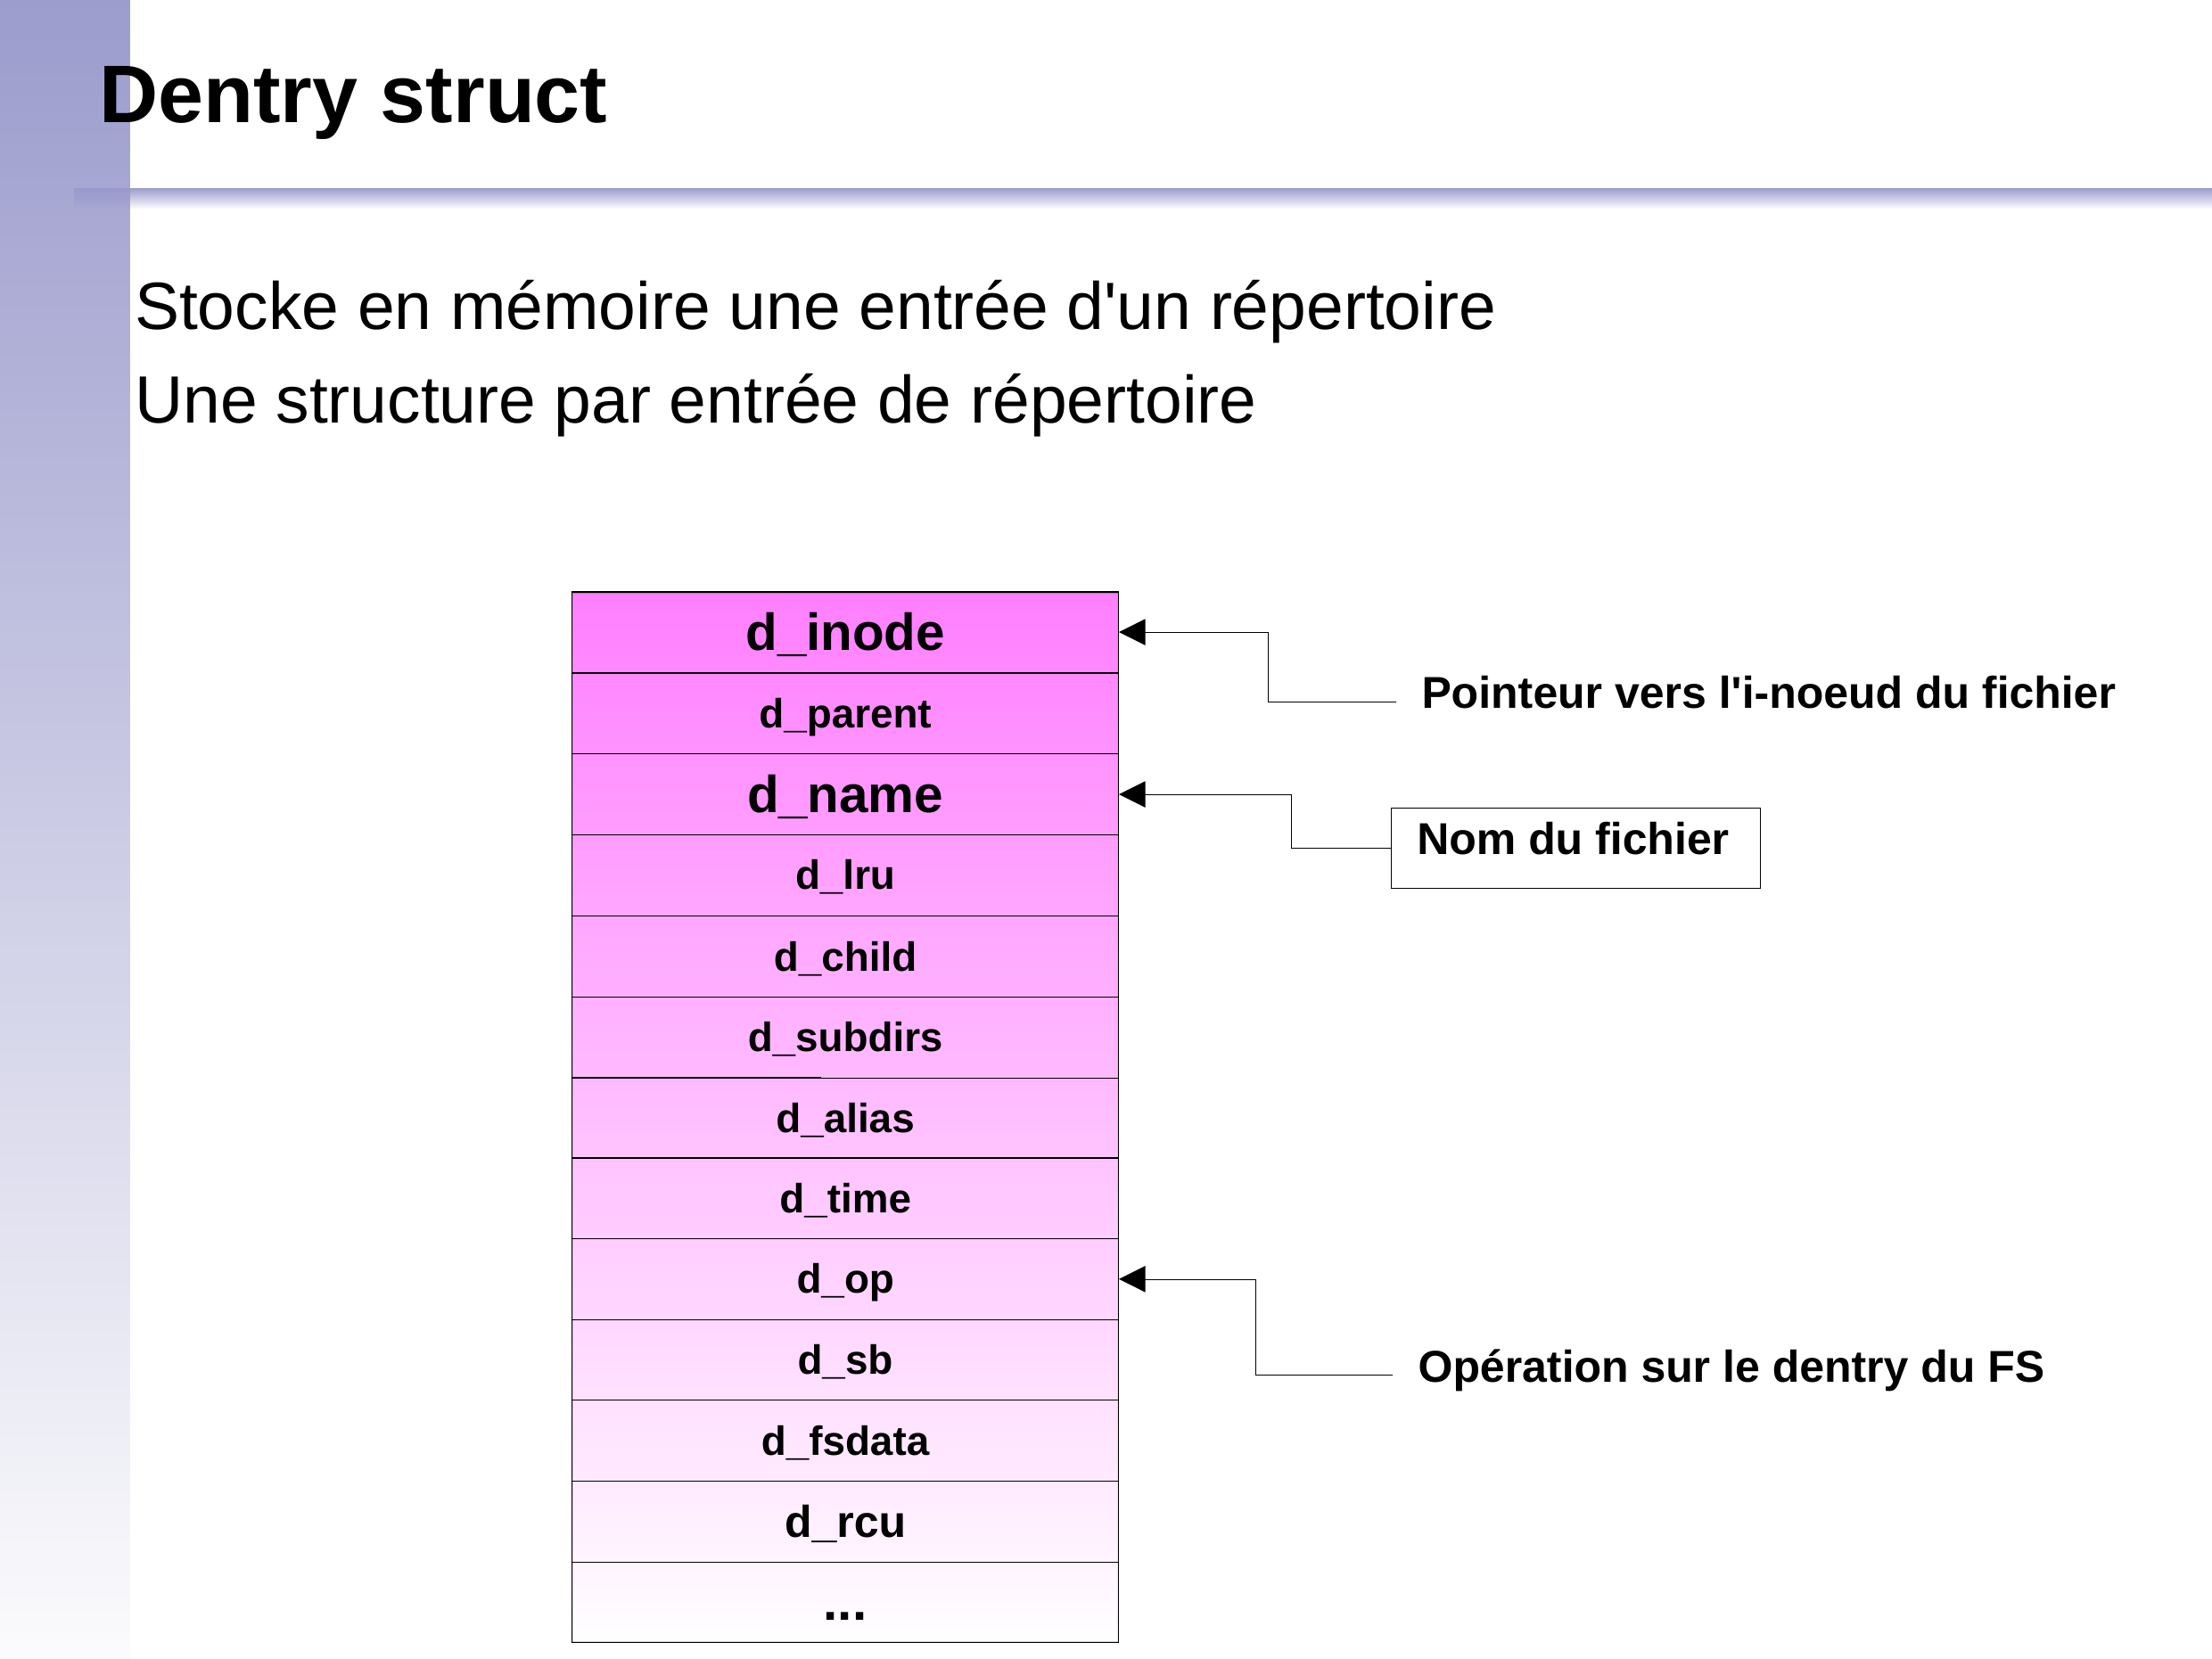

# Dentry struct
Stocke en mémoire une entrée d'un répertoire
Une structure par entrée de répertoire
d_inode
 Pointeur vers l'i-noeud du fichier
d_parent
d_name
 Nom du fichier
d_lru
d_child
d_subdirs
d_alias
d_time
d_op
d_sb
 Opération sur le dentry du FS
d_fsdata
d_rcu
...